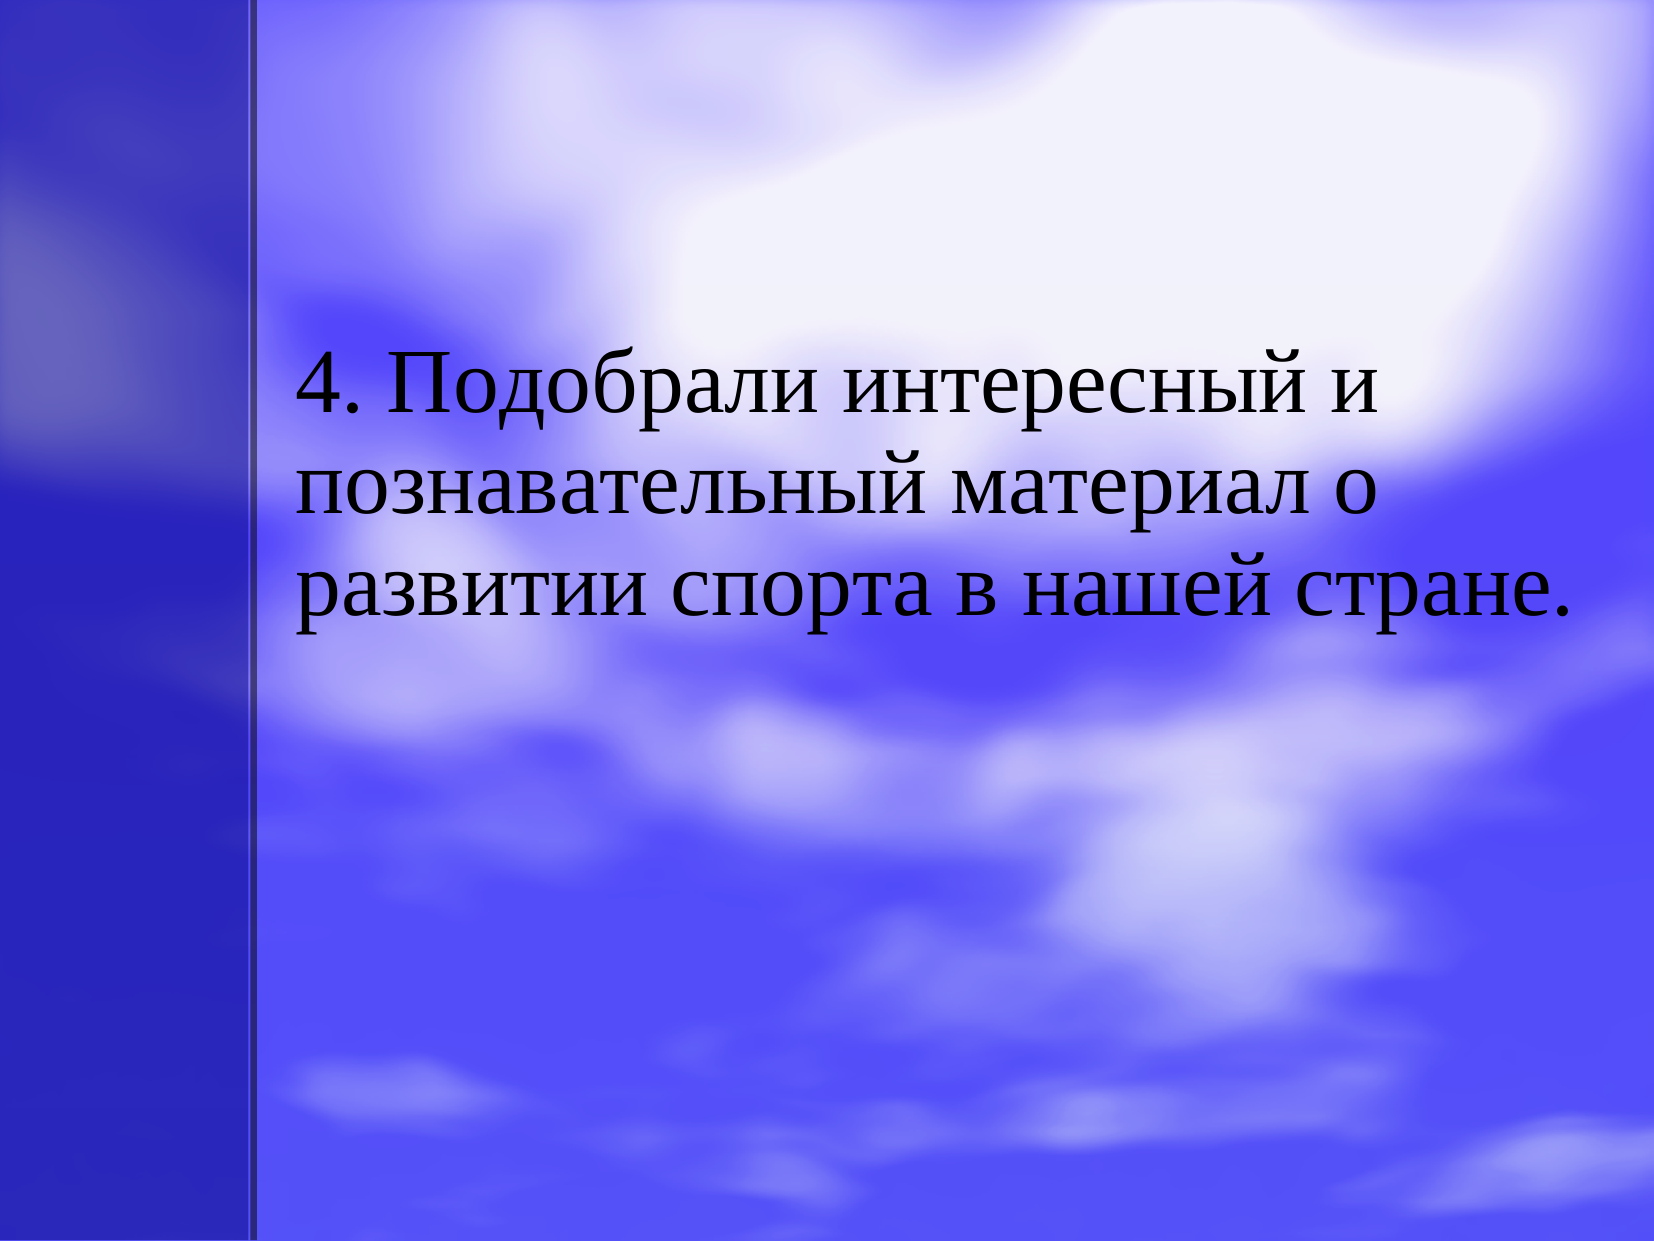

# 4. Подобрали интересный и познавательный материал о развитии спорта в нашей стране.